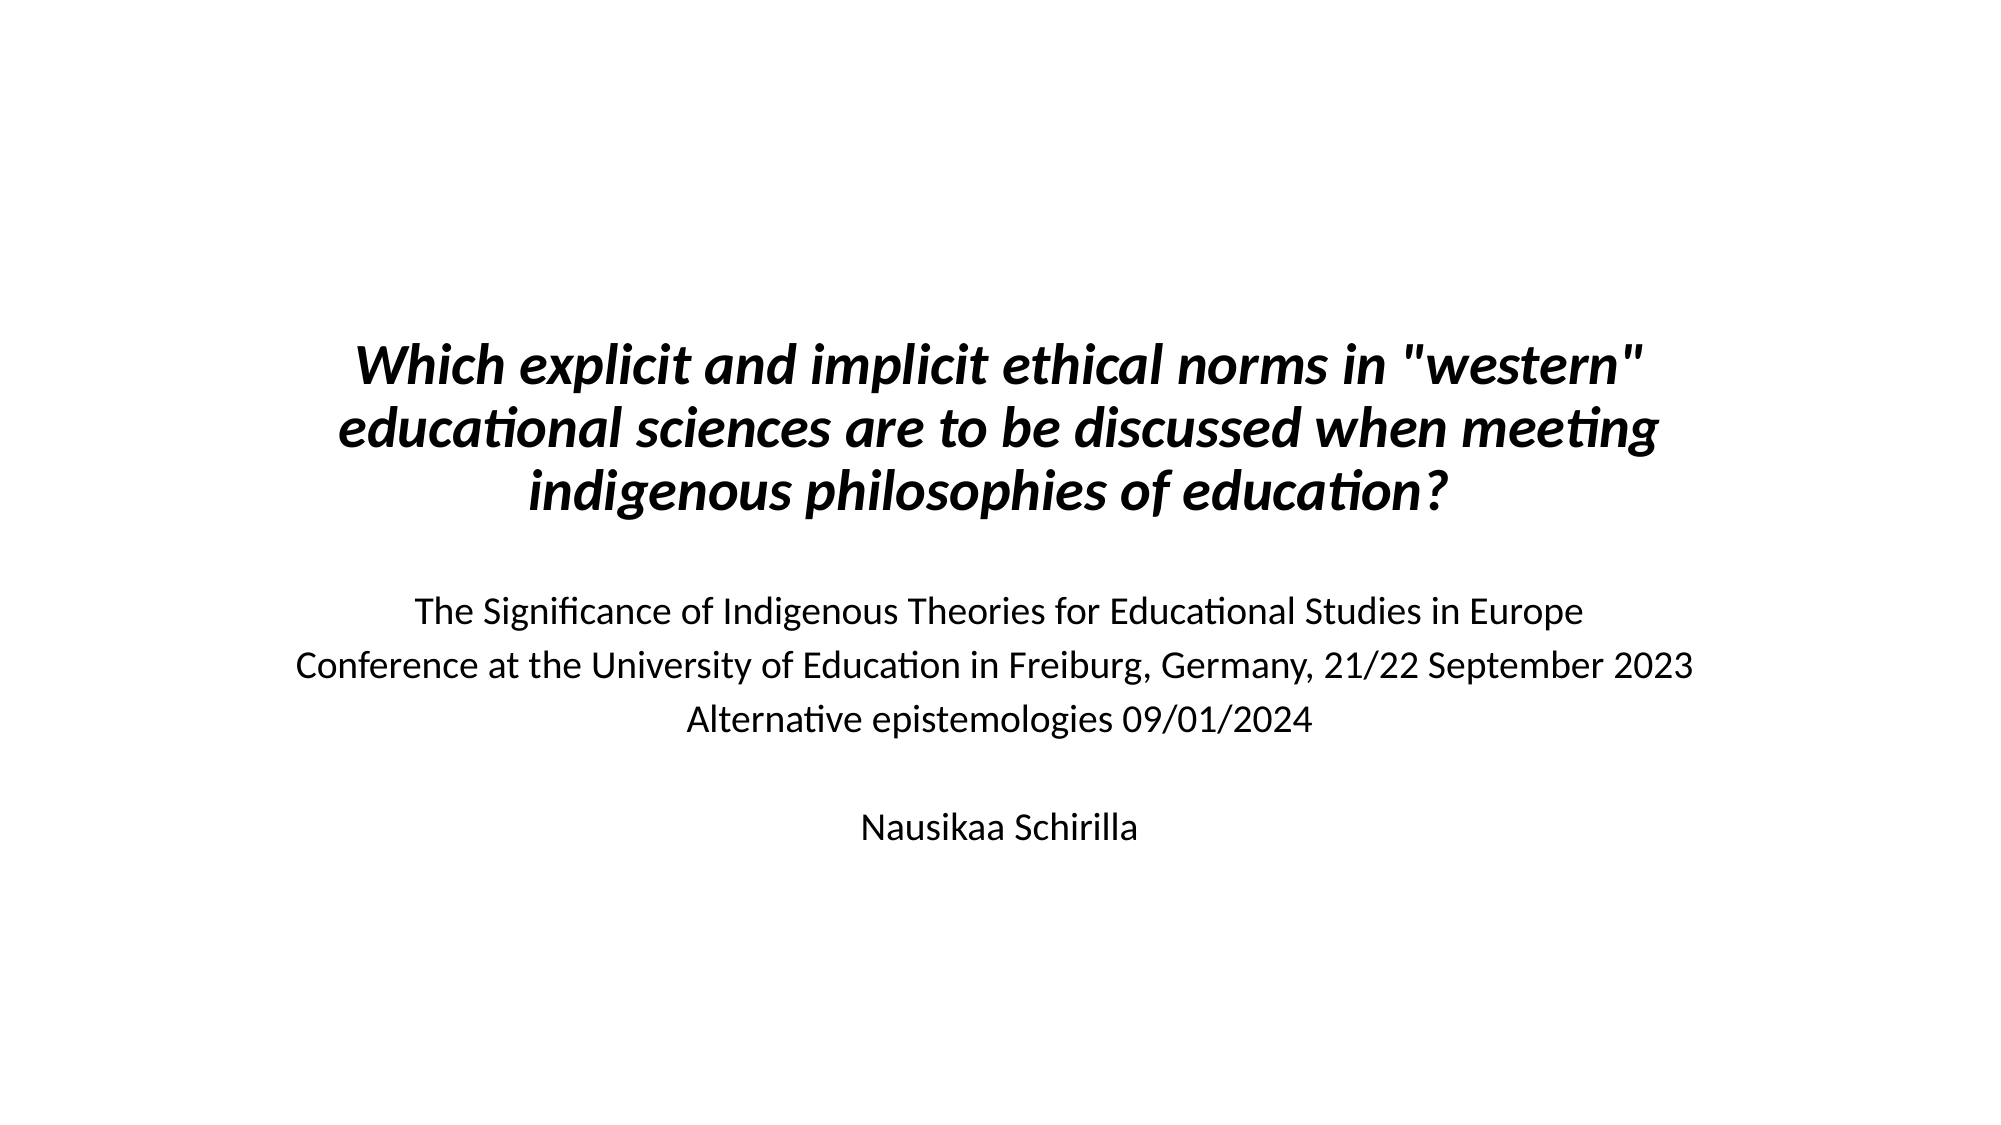

# Which explicit and implicit ethical norms in "western" educational sciences are to be discussed when meeting indigenous philosophies of education?
The Significance of Indigenous Theories for Educational Studies in Europe
Conference at the University of Education in Freiburg, Germany, 21/22 September 2023
Alternative epistemologies 09/01/2024
Nausikaa Schirilla